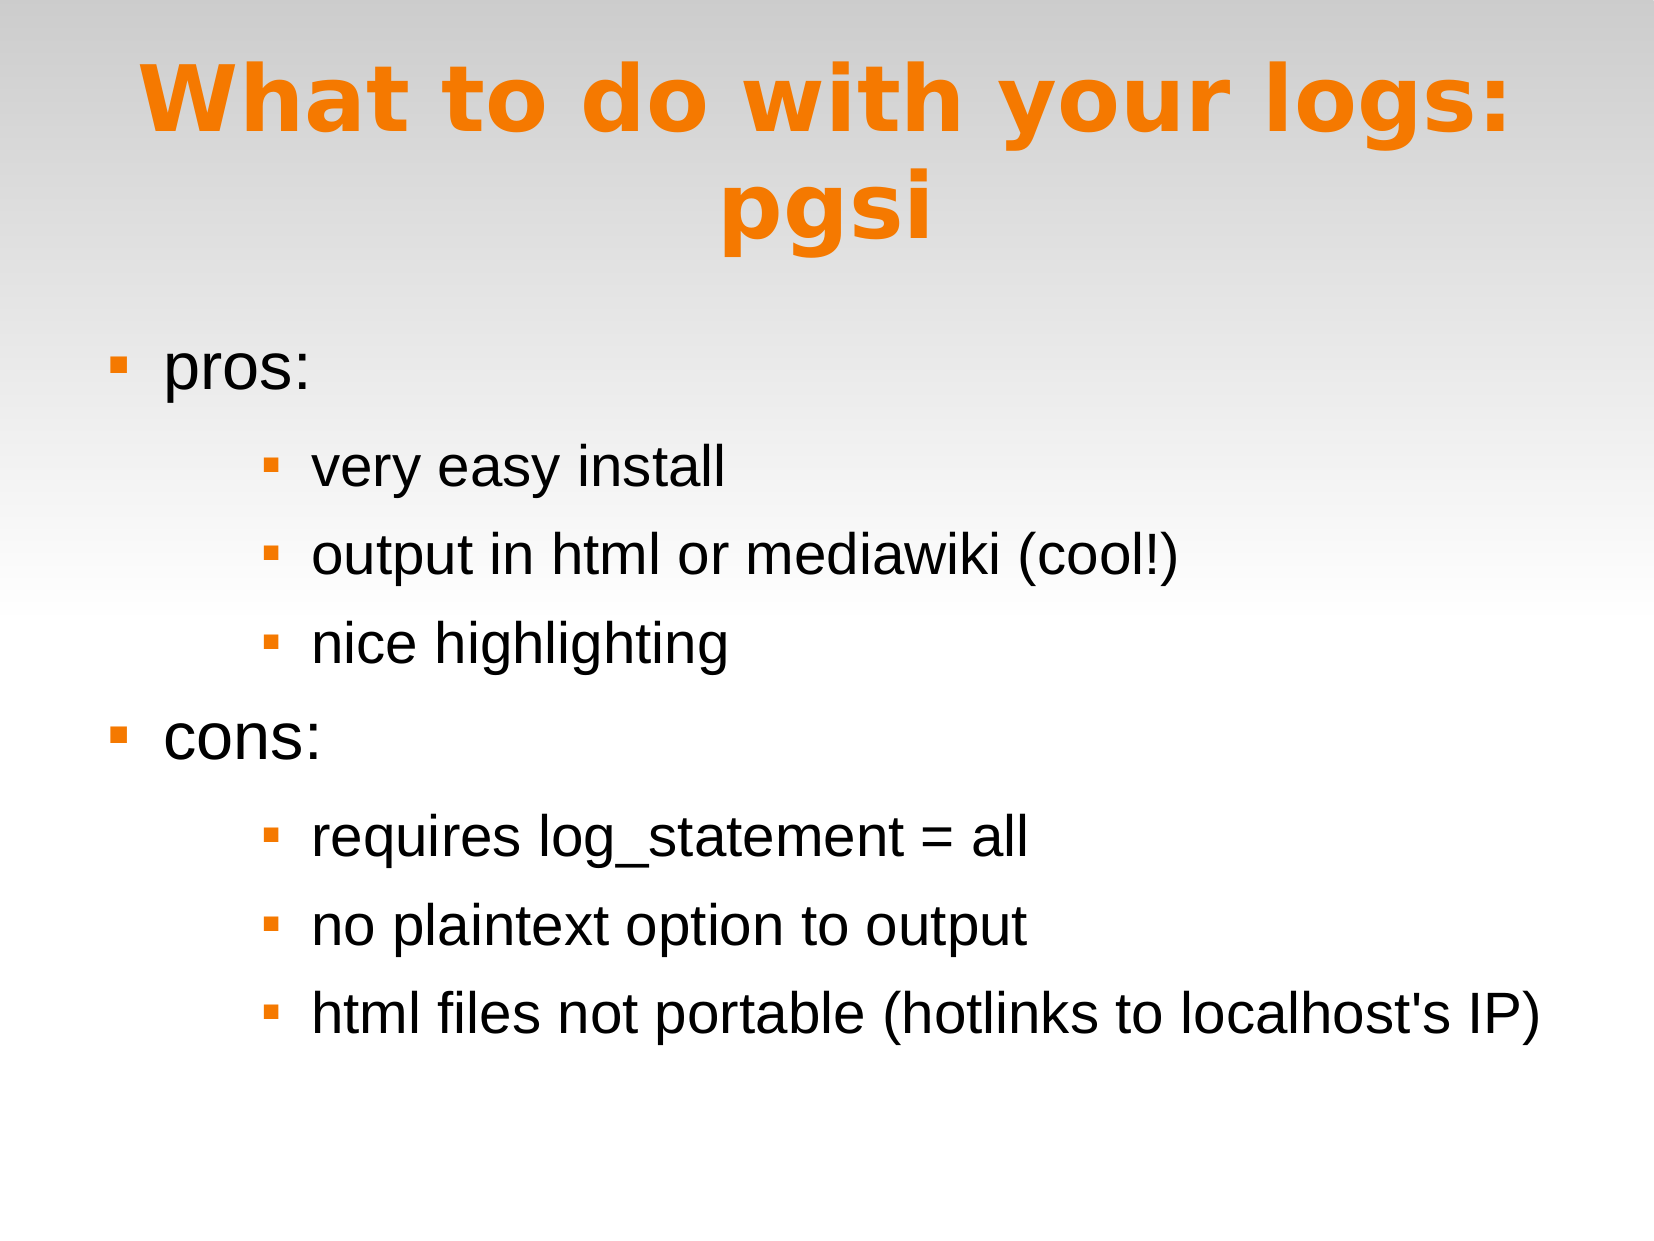

# What to do with your logs: pgsi
pros:
very easy install
output in html or mediawiki (cool!)
nice highlighting
cons:
requires log_statement = all
no plaintext option to output
html files not portable (hotlinks to localhost's IP)